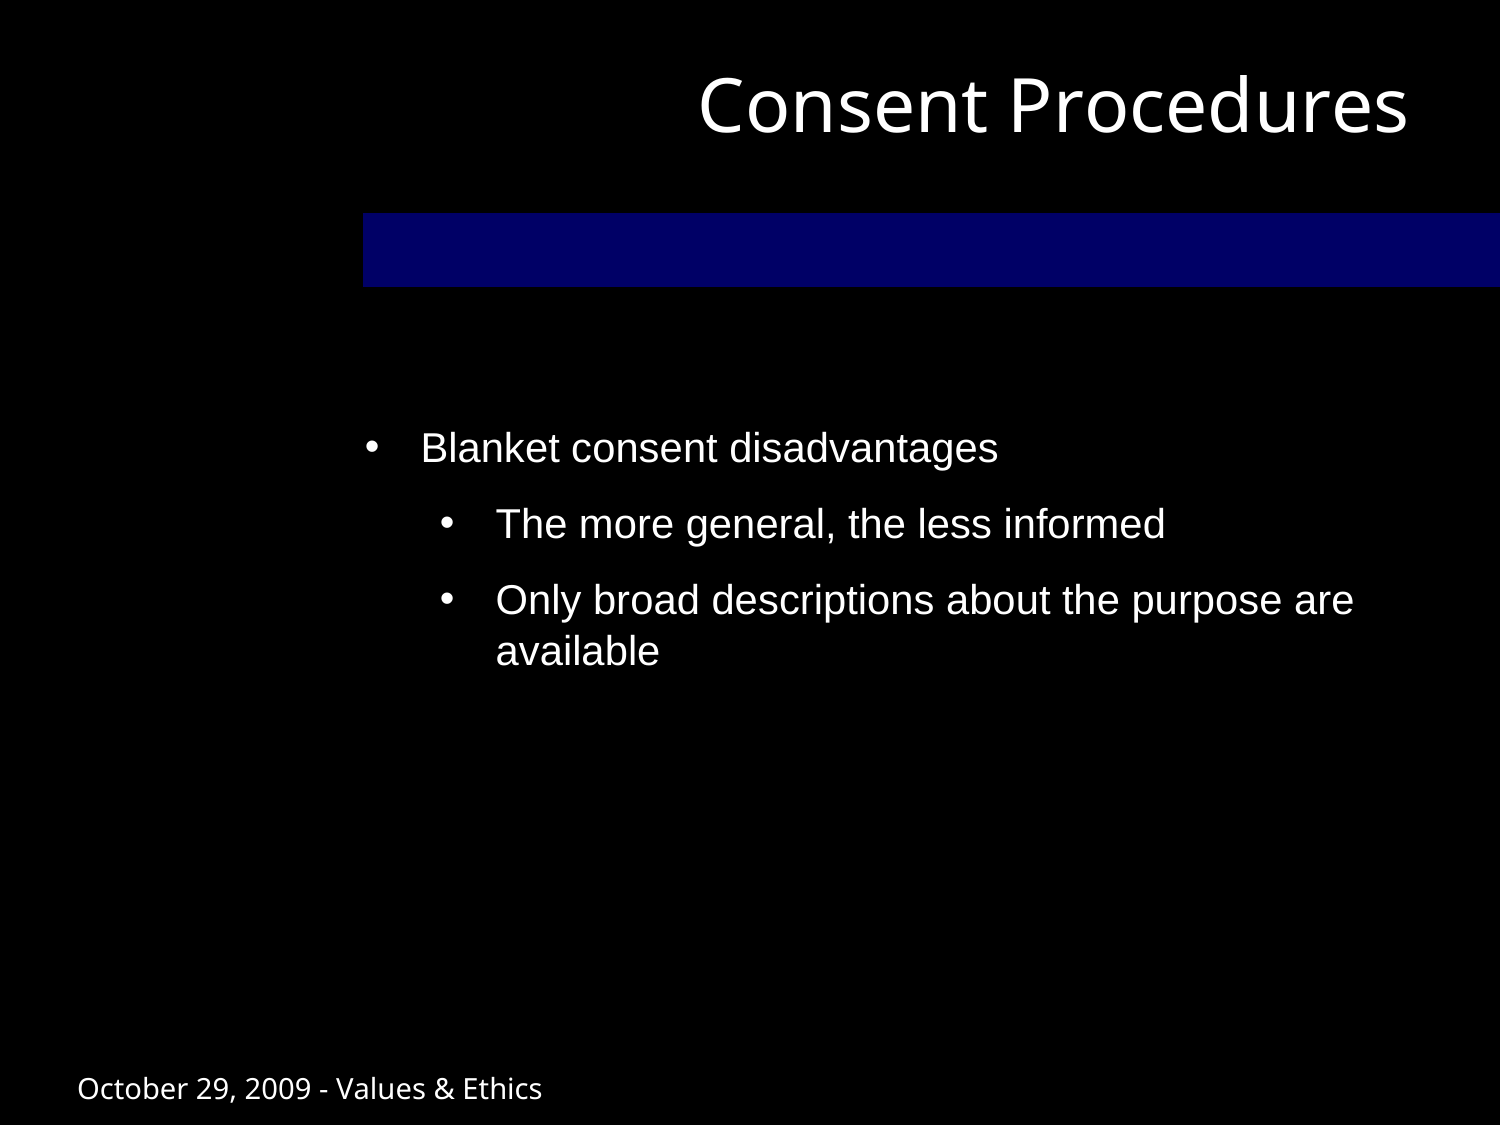

Consent Procedures
Conducting Audits, Advancing Projects
Blanket consent disadvantages
The more general, the less informed
Only broad descriptions about the purpose are available
October 29, 2009 - Values & Ethics